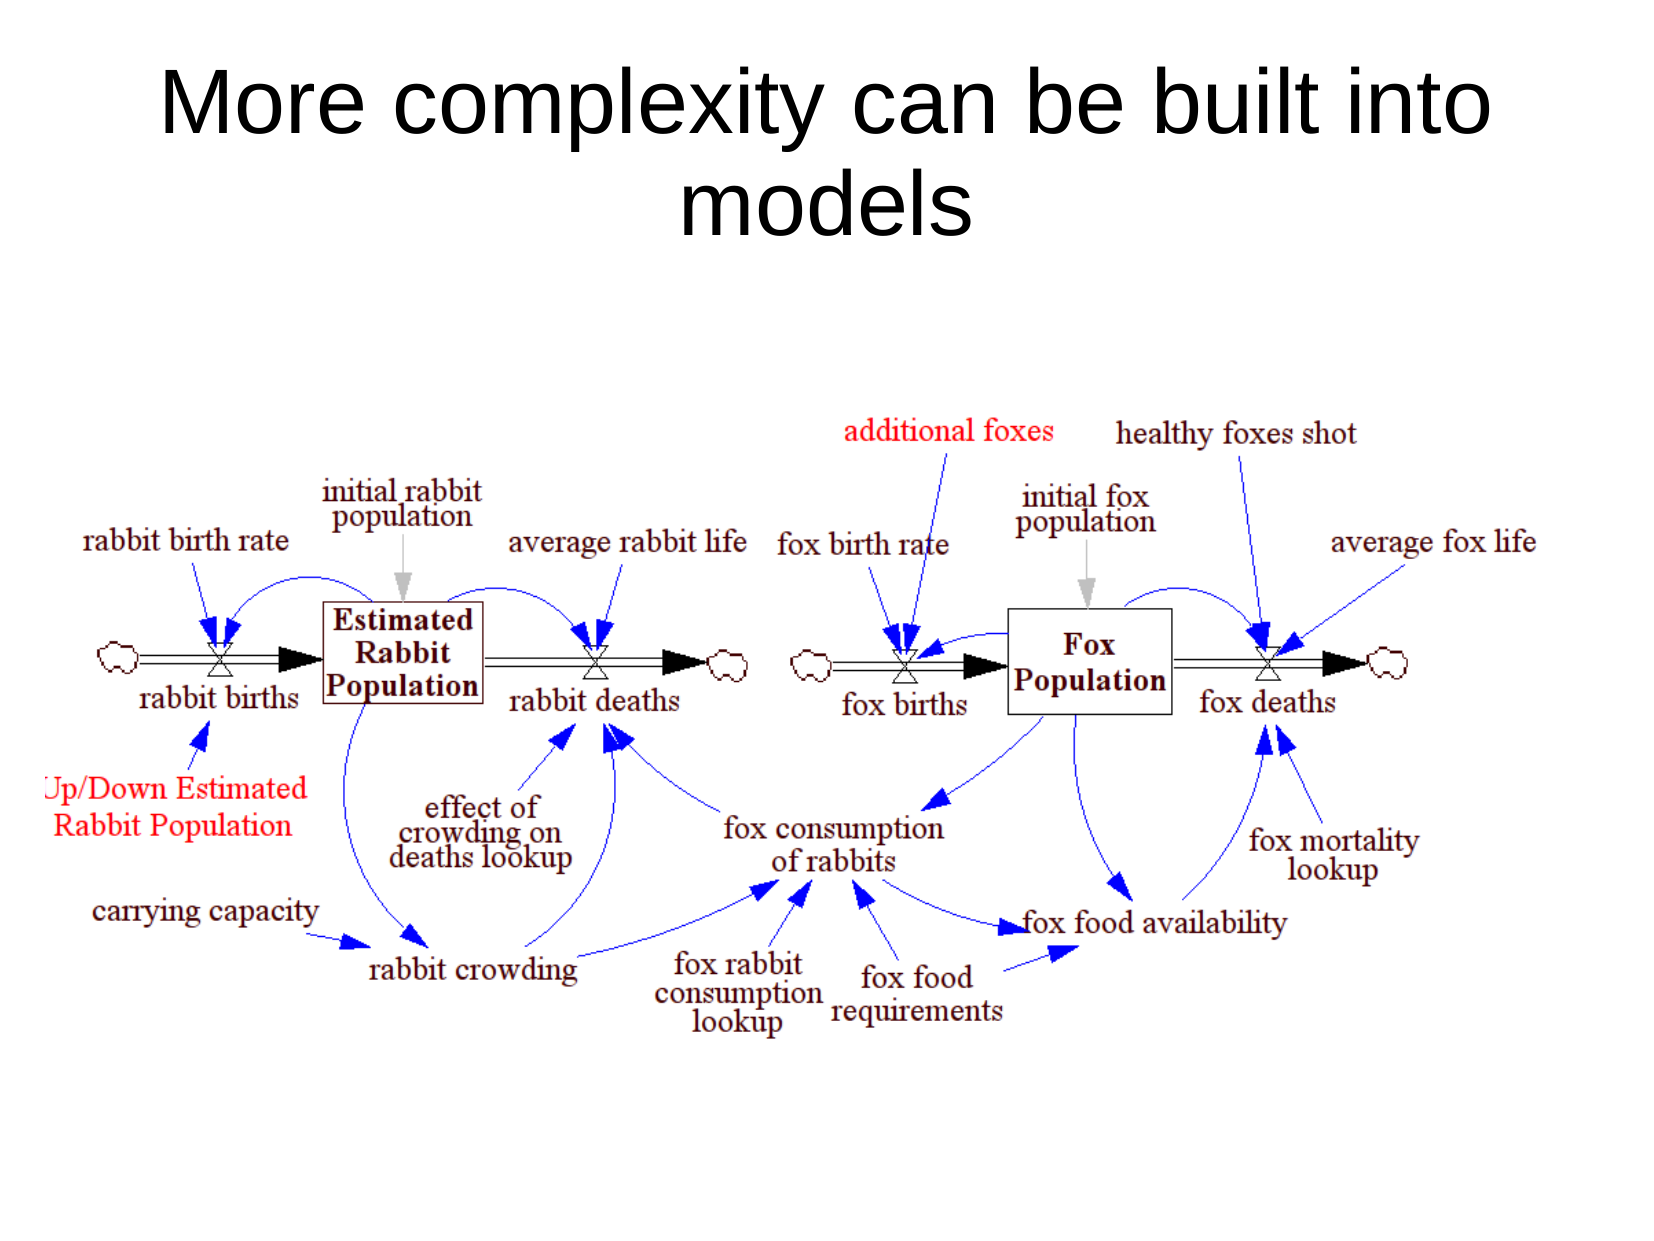

# More complexity can be built into models